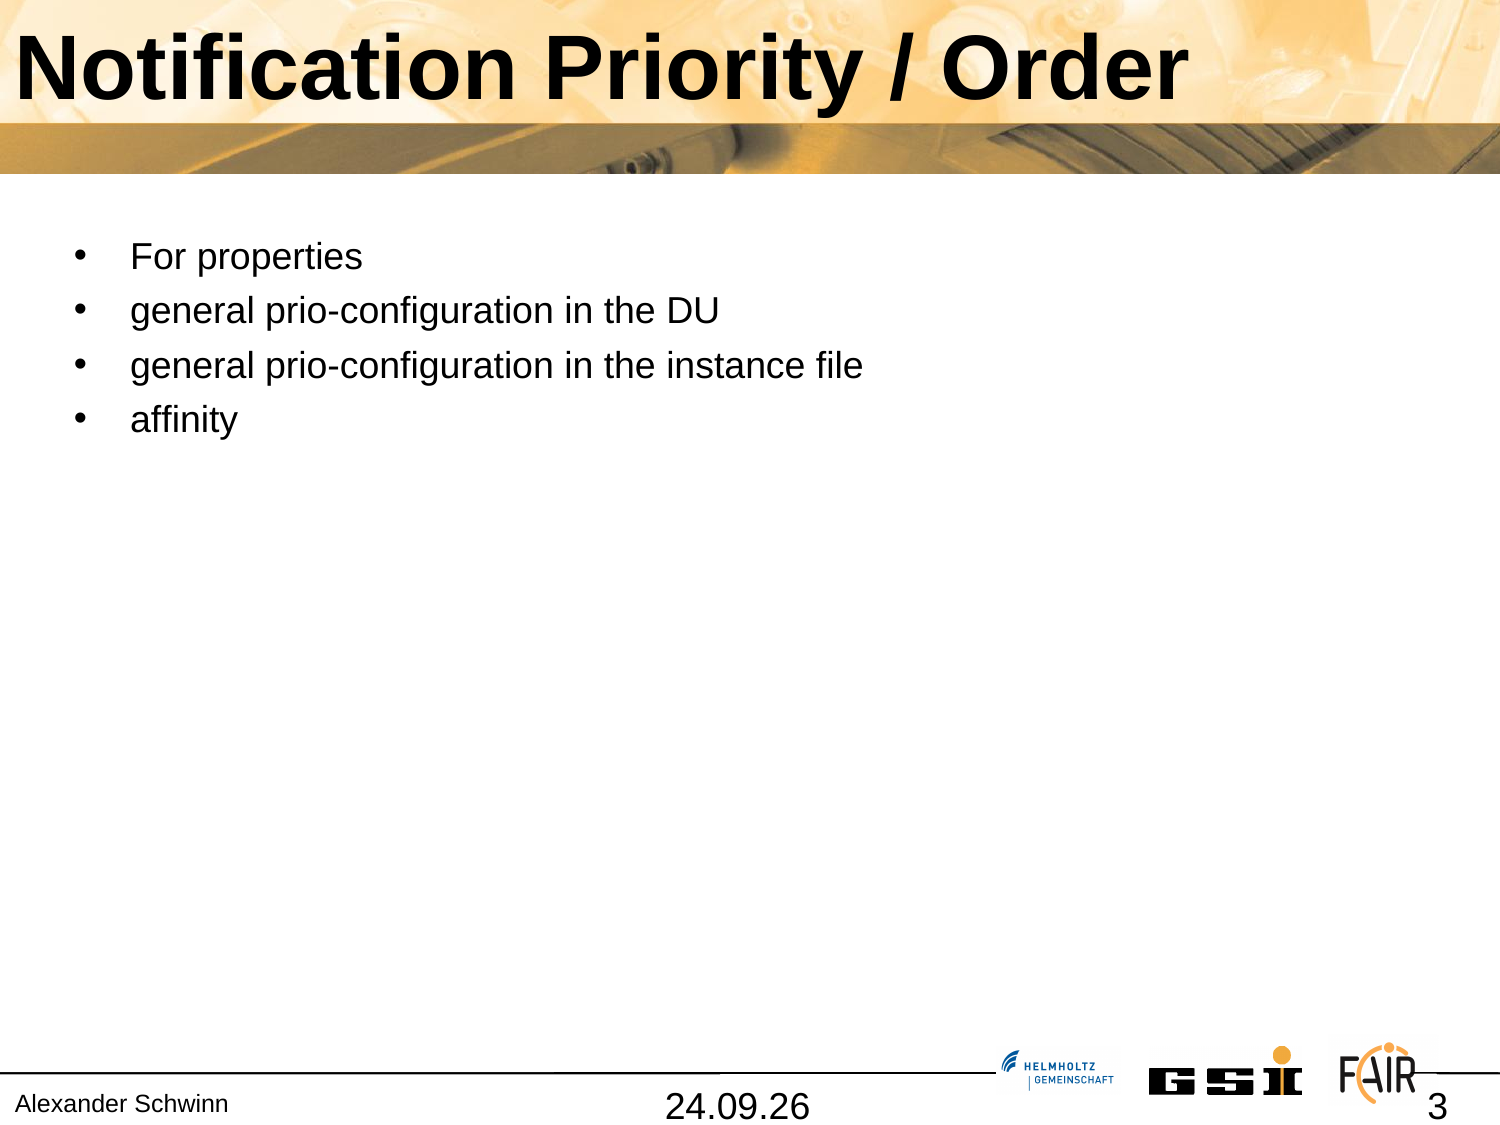

Notification Priority / Order
# For properties
general prio-configuration in the DU
general prio-configuration in the instance file
affinity
3